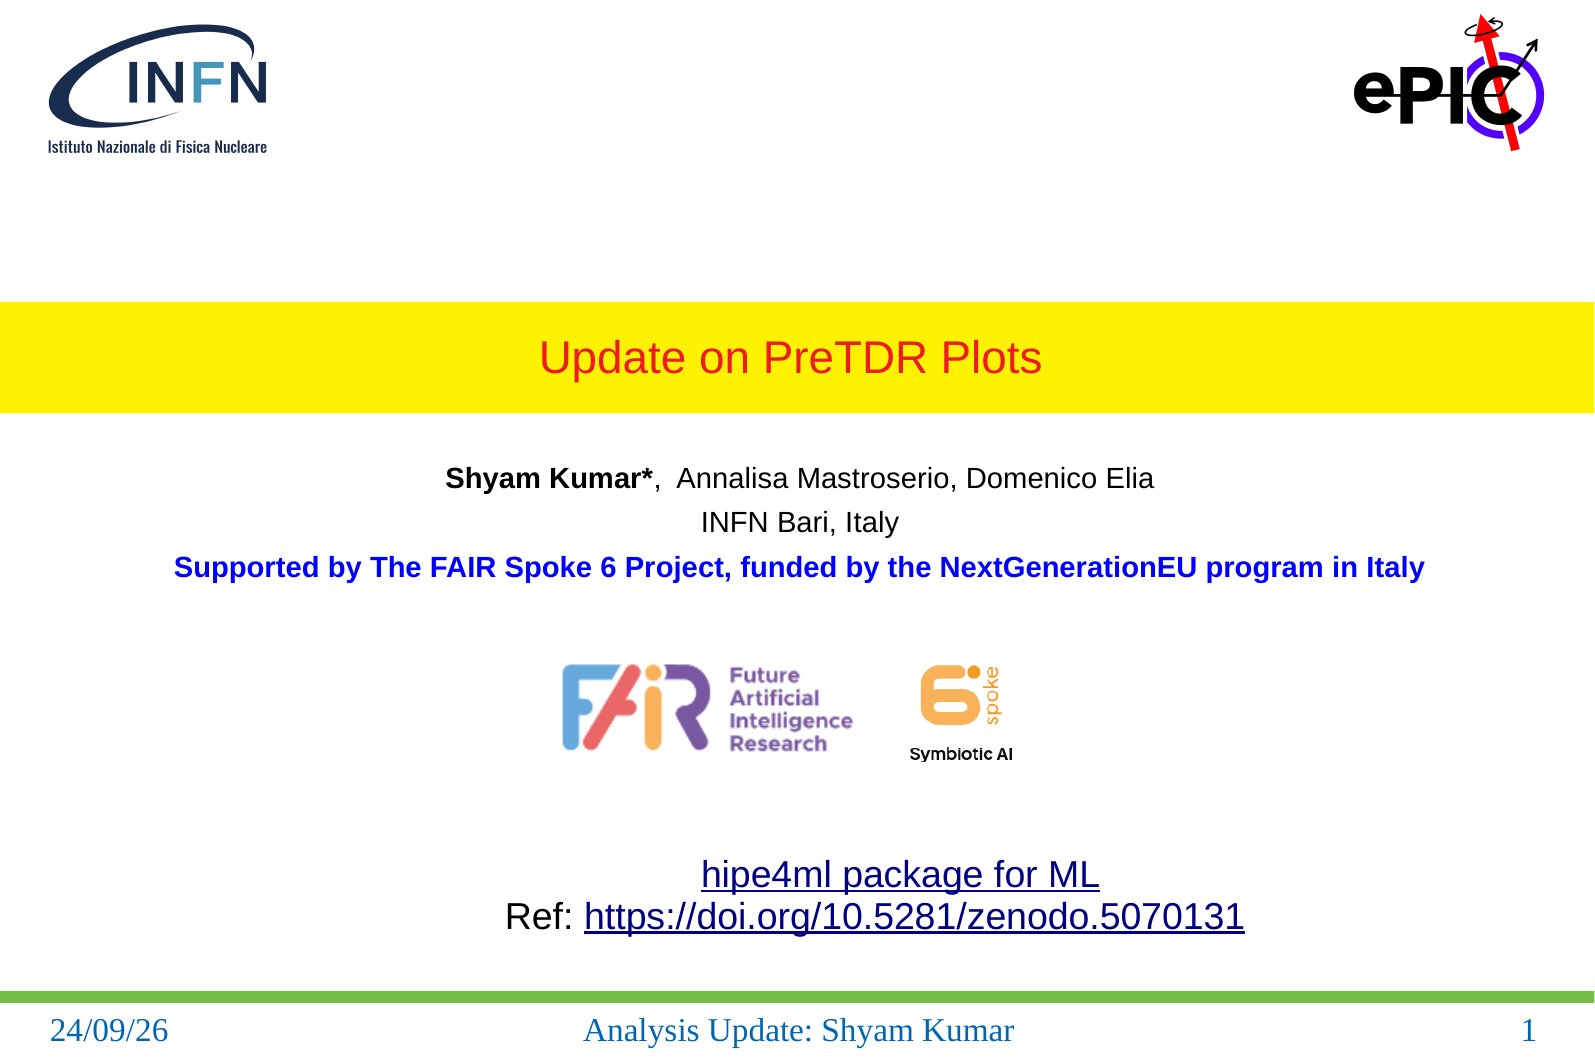

# Update on PreTDR Plots
Shyam Kumar*, Annalisa Mastroserio, Domenico Elia
INFN Bari, Italy
Supported by The FAIR Spoke 6 Project, funded by the NextGenerationEU program in Italy
hipe4ml package for ML
Ref: https://doi.org/10.5281/zenodo.5070131
Analysis Update: Shyam Kumar
1